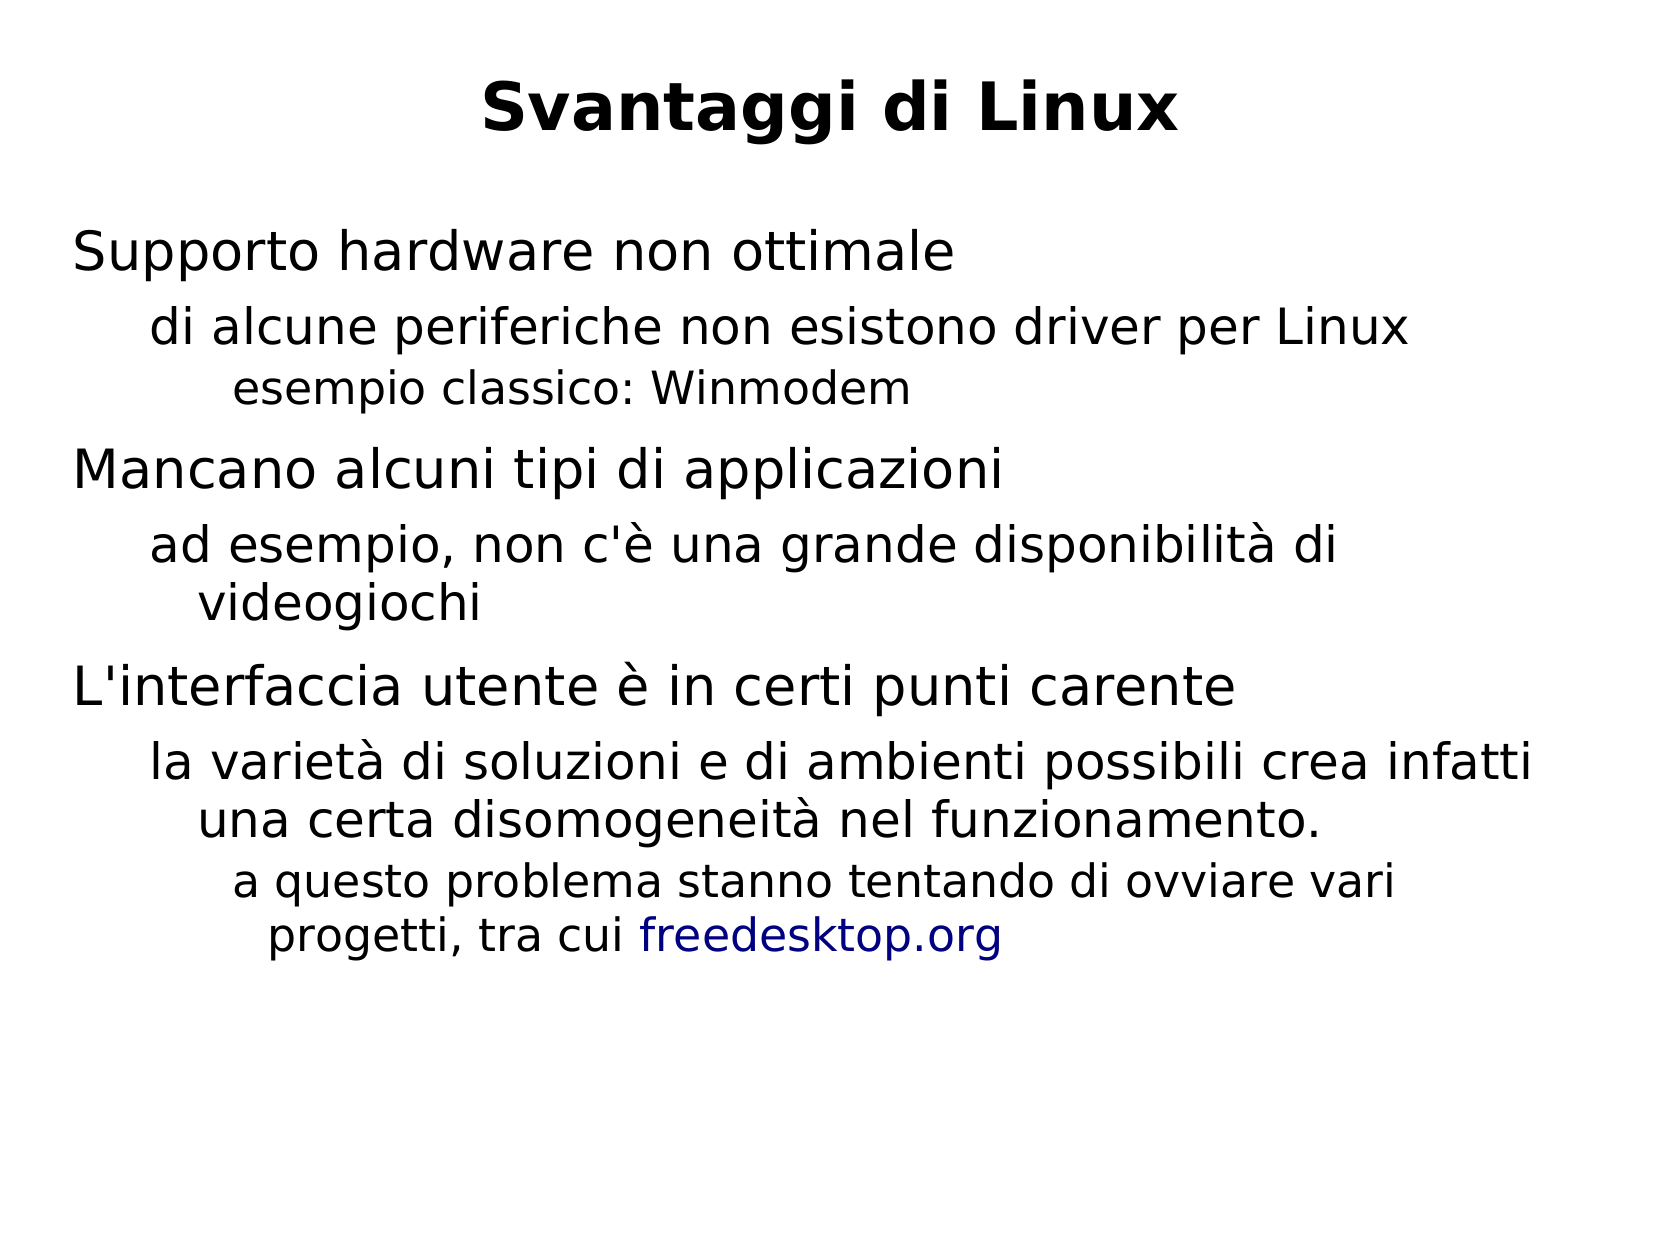

# Svantaggi di Linux
Supporto hardware non ottimale
di alcune periferiche non esistono driver per Linux
esempio classico: Winmodem
Mancano alcuni tipi di applicazioni
ad esempio, non c'è una grande disponibilità di videogiochi
L'interfaccia utente è in certi punti carente
la varietà di soluzioni e di ambienti possibili crea infatti una certa disomogeneità nel funzionamento.
a questo problema stanno tentando di ovviare vari progetti, tra cui freedesktop.org